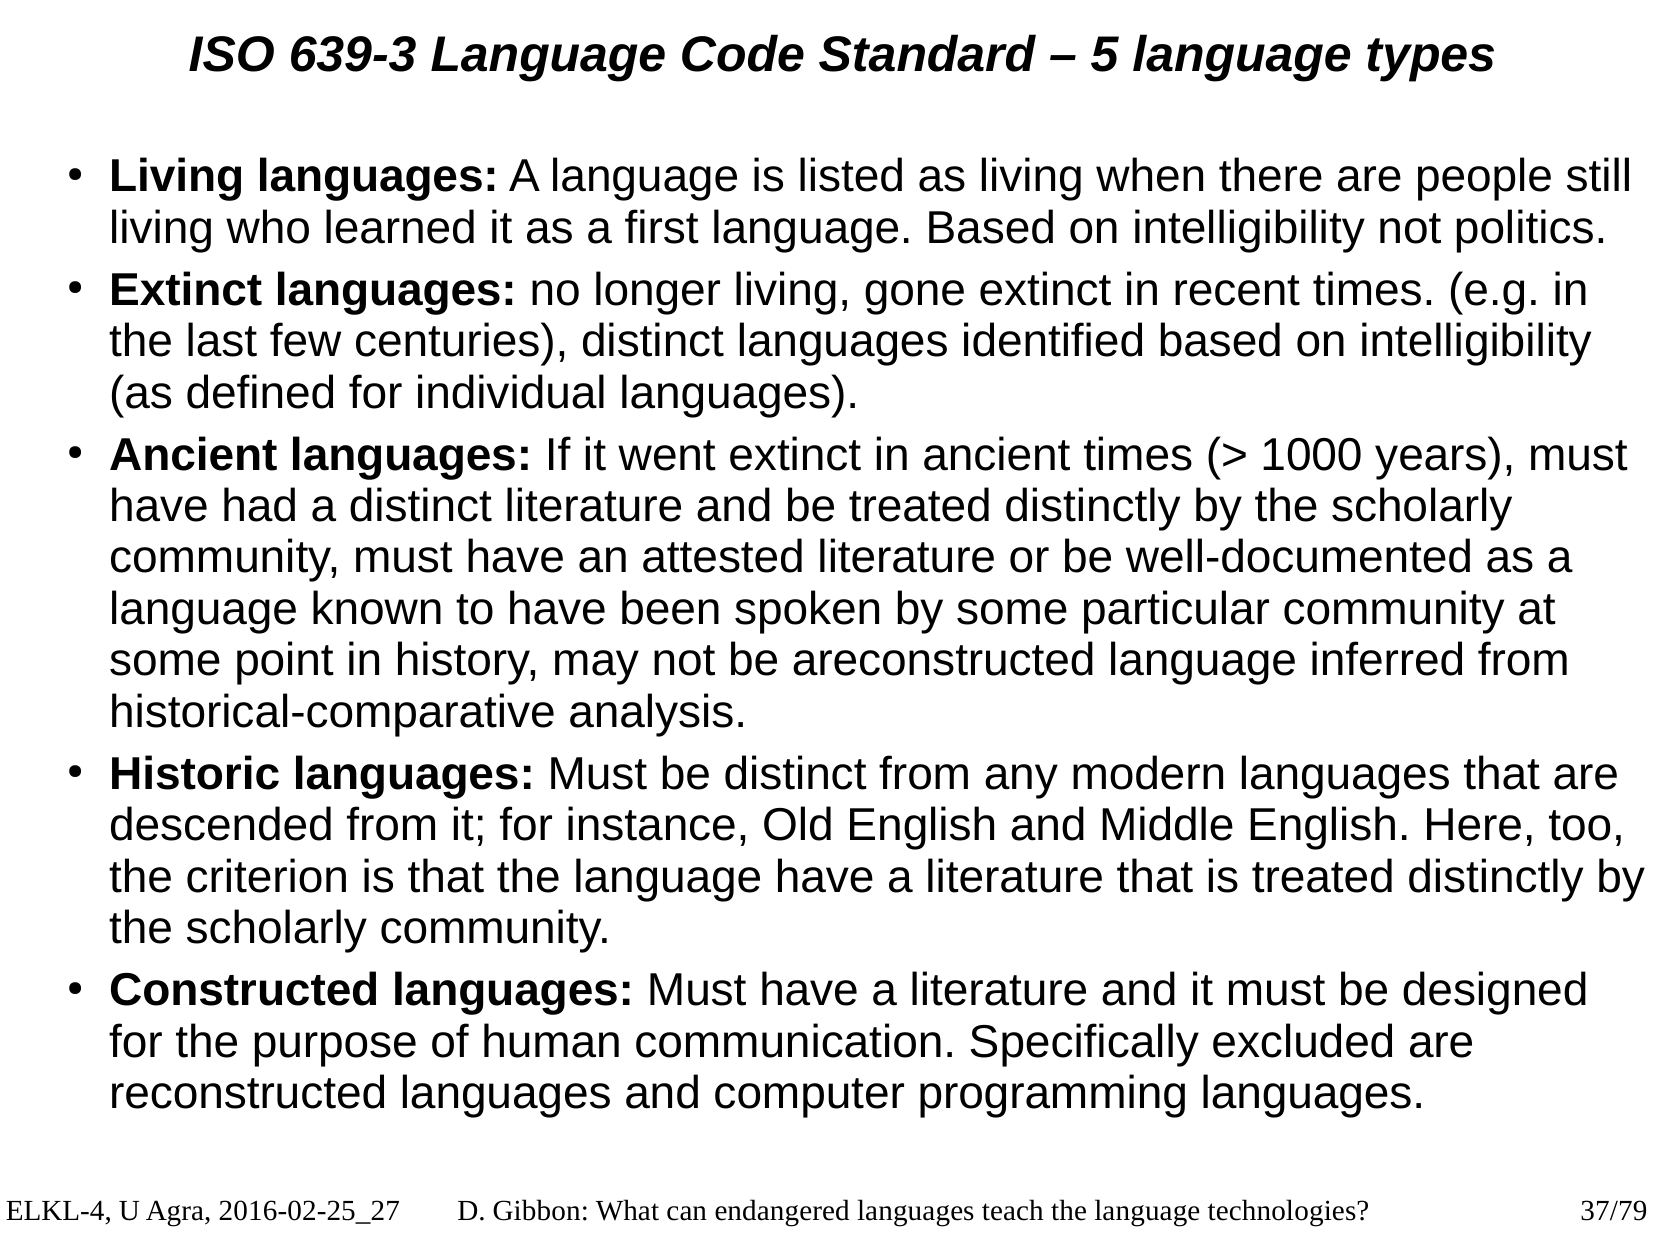

# ISO 639-3 Language Code Standard – 5 language types
Living languages: A language is listed as living when there are people still living who learned it as a first language. Based on intelligibility not politics.
Extinct languages: no longer living, gone extinct in recent times. (e.g. in the last few centuries), distinct languages identified based on intelligibility (as defined for individual languages).
Ancient languages: If it went extinct in ancient times (> 1000 years), must have had a distinct literature and be treated distinctly by the scholarly community, must have an attested literature or be well-documented as a language known to have been spoken by some particular community at some point in history, may not be areconstructed language inferred from historical-comparative analysis.
Historic languages: Must be distinct from any modern languages that are descended from it; for instance, Old English and Middle English. Here, too, the criterion is that the language have a literature that is treated distinctly by the scholarly community.
Constructed languages: Must have a literature and it must be designed for the purpose of human communication. Specifically excluded are reconstructed languages and computer programming languages.
ELKL-4, U Agra, 2016-02-25_27
D. Gibbon: What can endangered languages teach the language technologies?
37